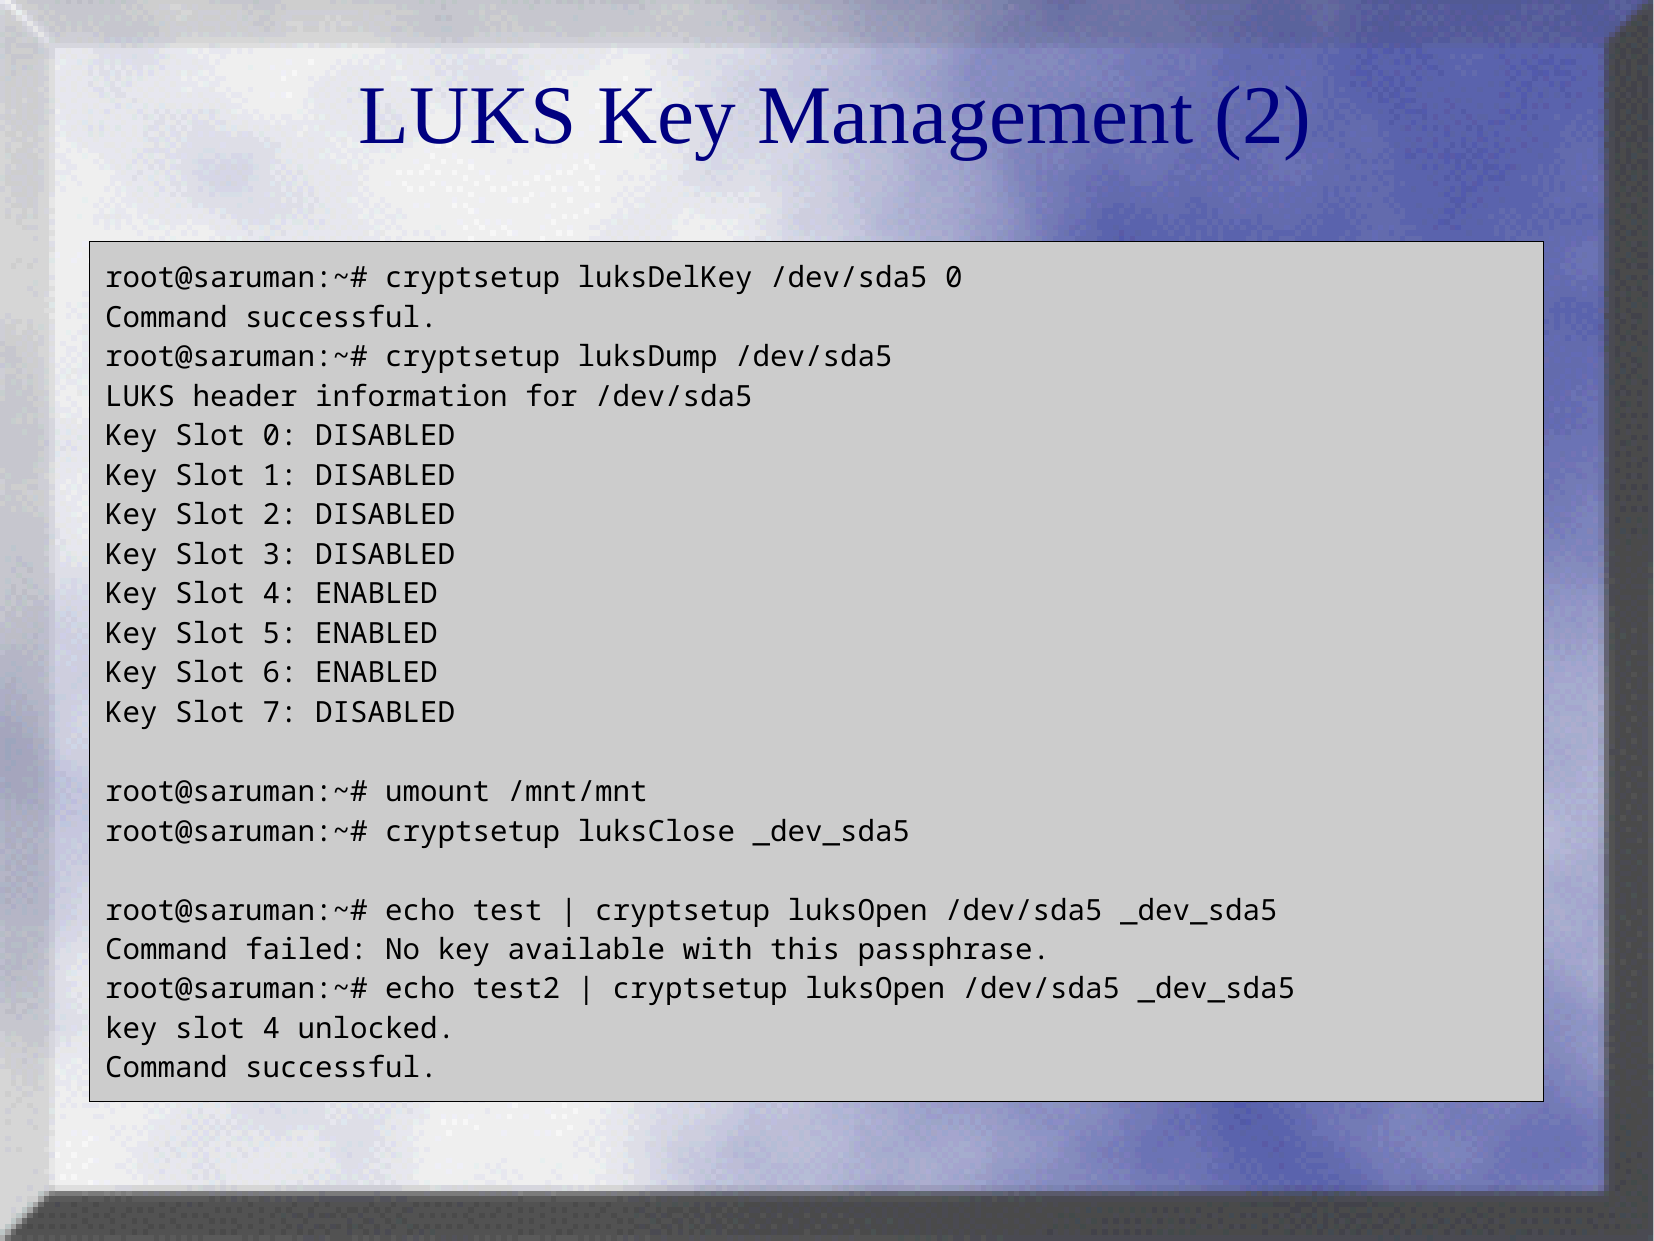

# LUKS Key Management (2)
root@saruman:~# cryptsetup luksDelKey /dev/sda5 0
Command successful.
root@saruman:~# cryptsetup luksDump /dev/sda5
LUKS header information for /dev/sda5
Key Slot 0: DISABLED
Key Slot 1: DISABLED
Key Slot 2: DISABLED
Key Slot 3: DISABLED
Key Slot 4: ENABLED
Key Slot 5: ENABLED
Key Slot 6: ENABLED
Key Slot 7: DISABLED
root@saruman:~# umount /mnt/mnt
root@saruman:~# cryptsetup luksClose _dev_sda5
root@saruman:~# echo test | cryptsetup luksOpen /dev/sda5 _dev_sda5
Command failed: No key available with this passphrase.
root@saruman:~# echo test2 | cryptsetup luksOpen /dev/sda5 _dev_sda5
key slot 4 unlocked.
Command successful.